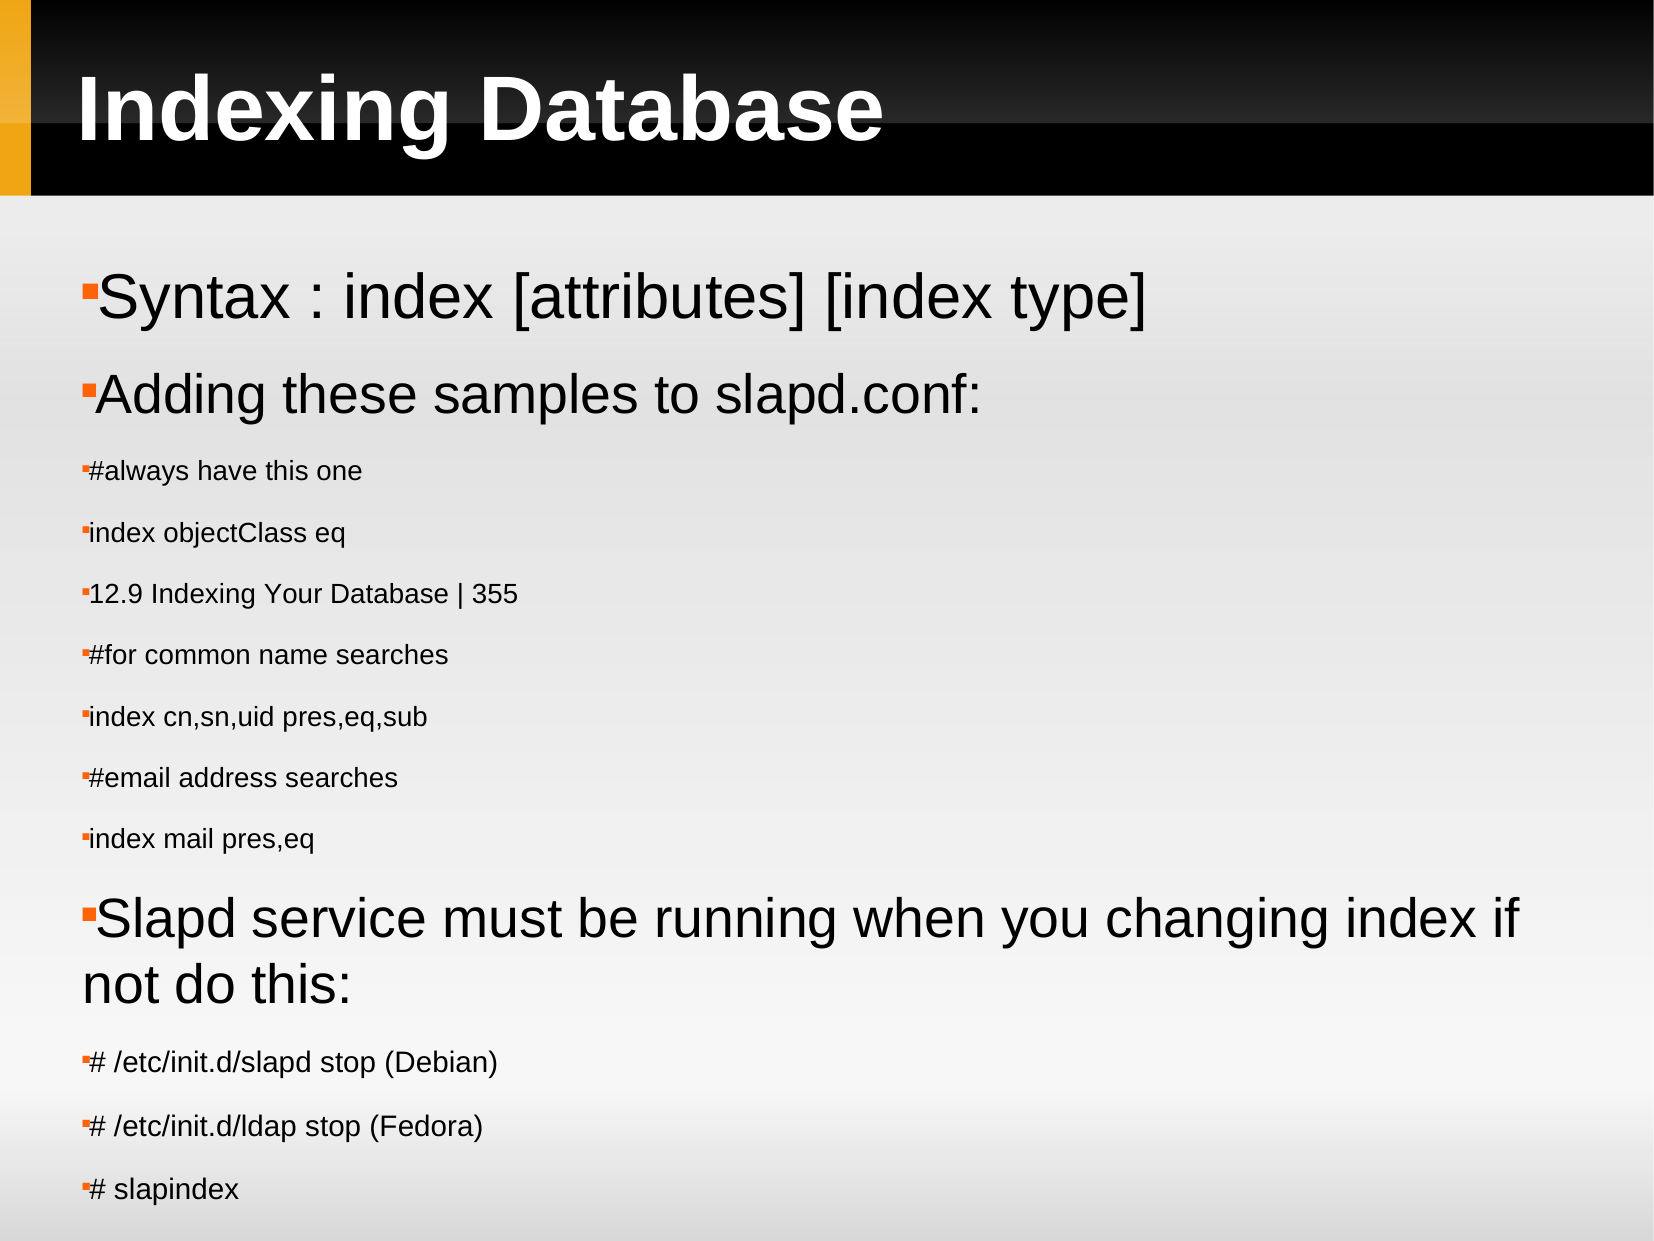

# Indexing Database
Syntax : index [attributes] [index type]
Adding these samples to slapd.conf:
#always have this one
index objectClass eq
12.9 Indexing Your Database | 355
#for common name searches
index cn,sn,uid pres,eq,sub
#email address searches
index mail pres,eq
Slapd service must be running when you changing index if not do this:
# /etc/init.d/slapd stop (Debian)
# /etc/init.d/ldap stop (Fedora)
# slapindex